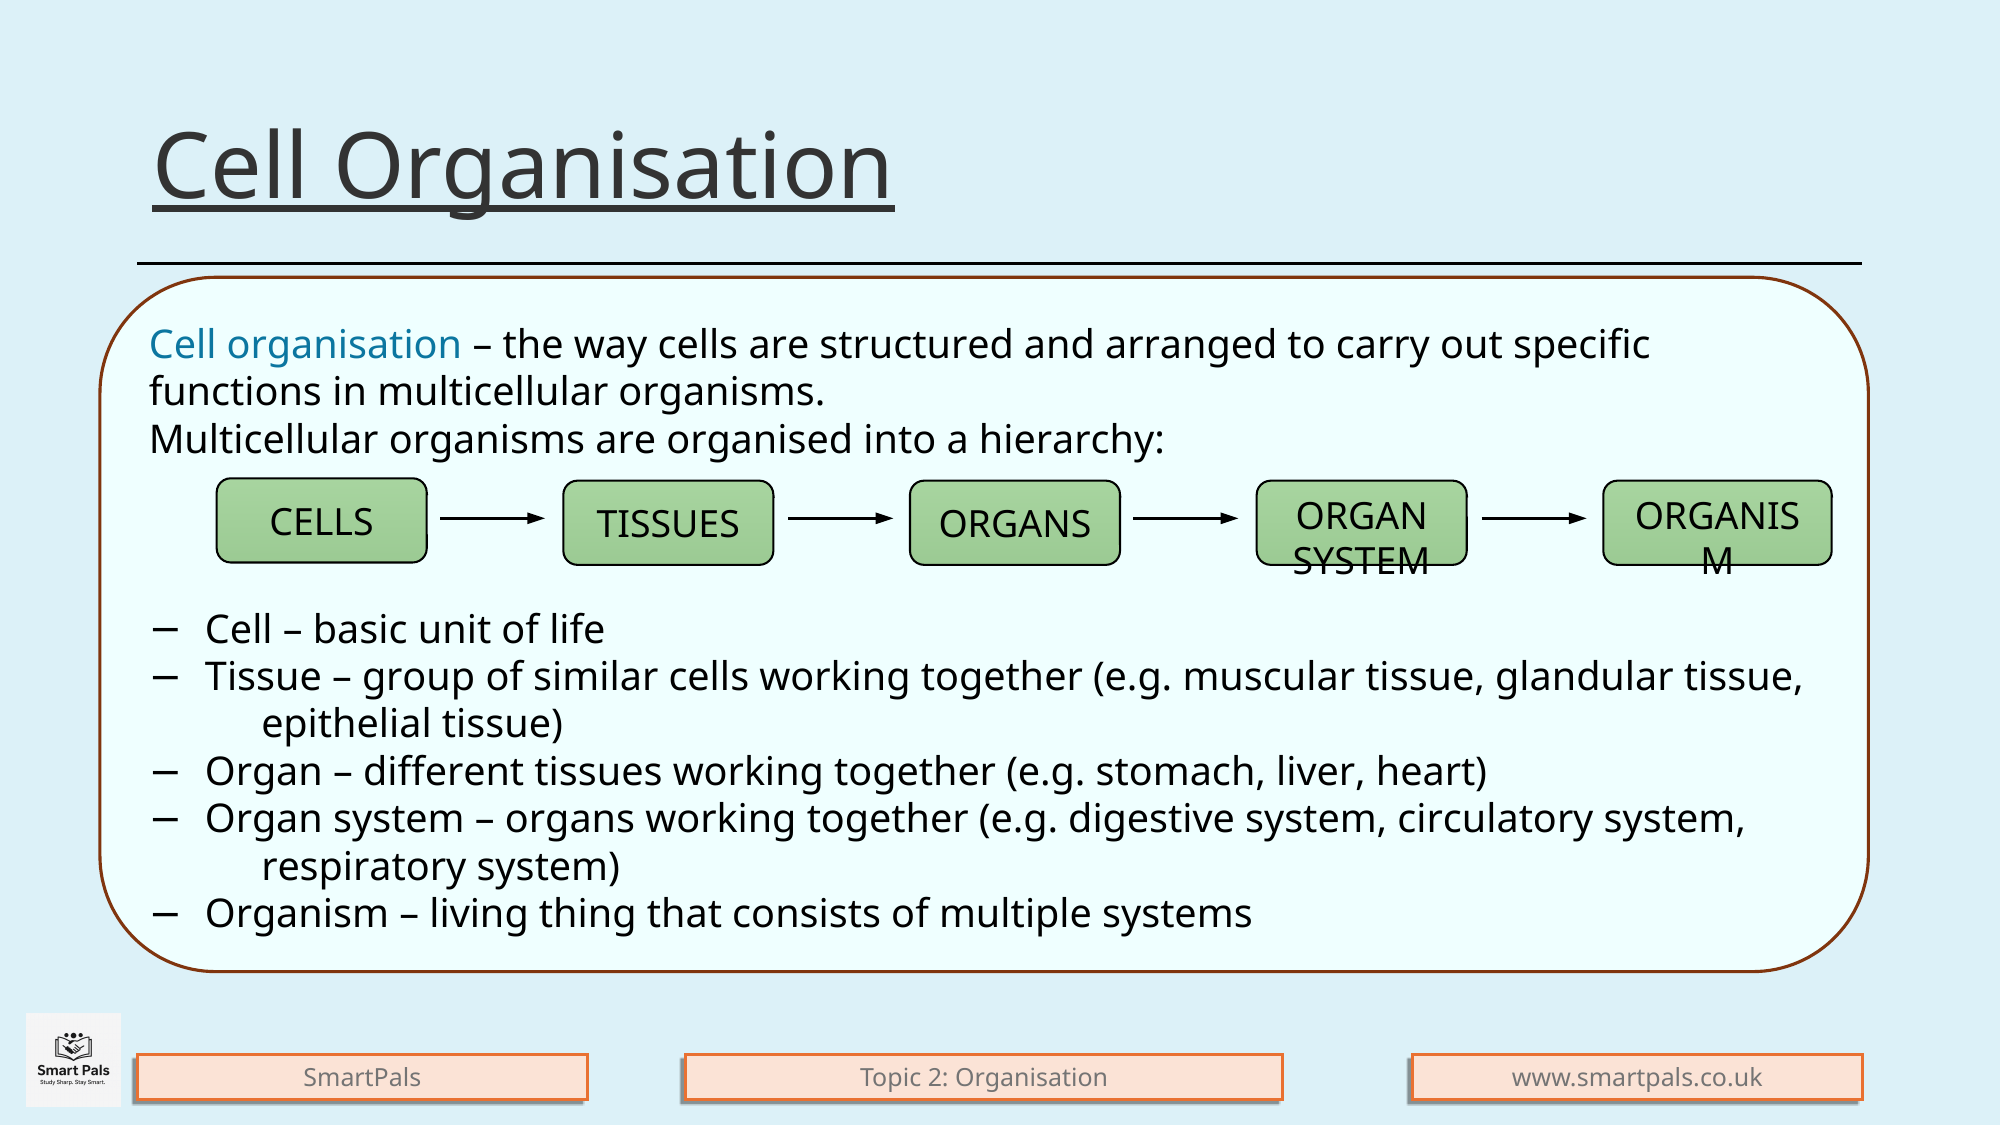

# Cell Organisation
Cell organisation – the way cells are structured and arranged to carry out specific functions in multicellular organisms.
Multicellular organisms are organised into a hierarchy:
Cell – basic unit of life
Tissue – group of similar cells working together (e.g. muscular tissue, glandular tissue, epithelial tissue)
Organ – different tissues working together (e.g. stomach, liver, heart)
Organ system – organs working together (e.g. digestive system, circulatory system, respiratory system)
Organism – living thing that consists of multiple systems
CELLS
TISSUES
ORGANS
ORGAN SYSTEM
ORGANISM